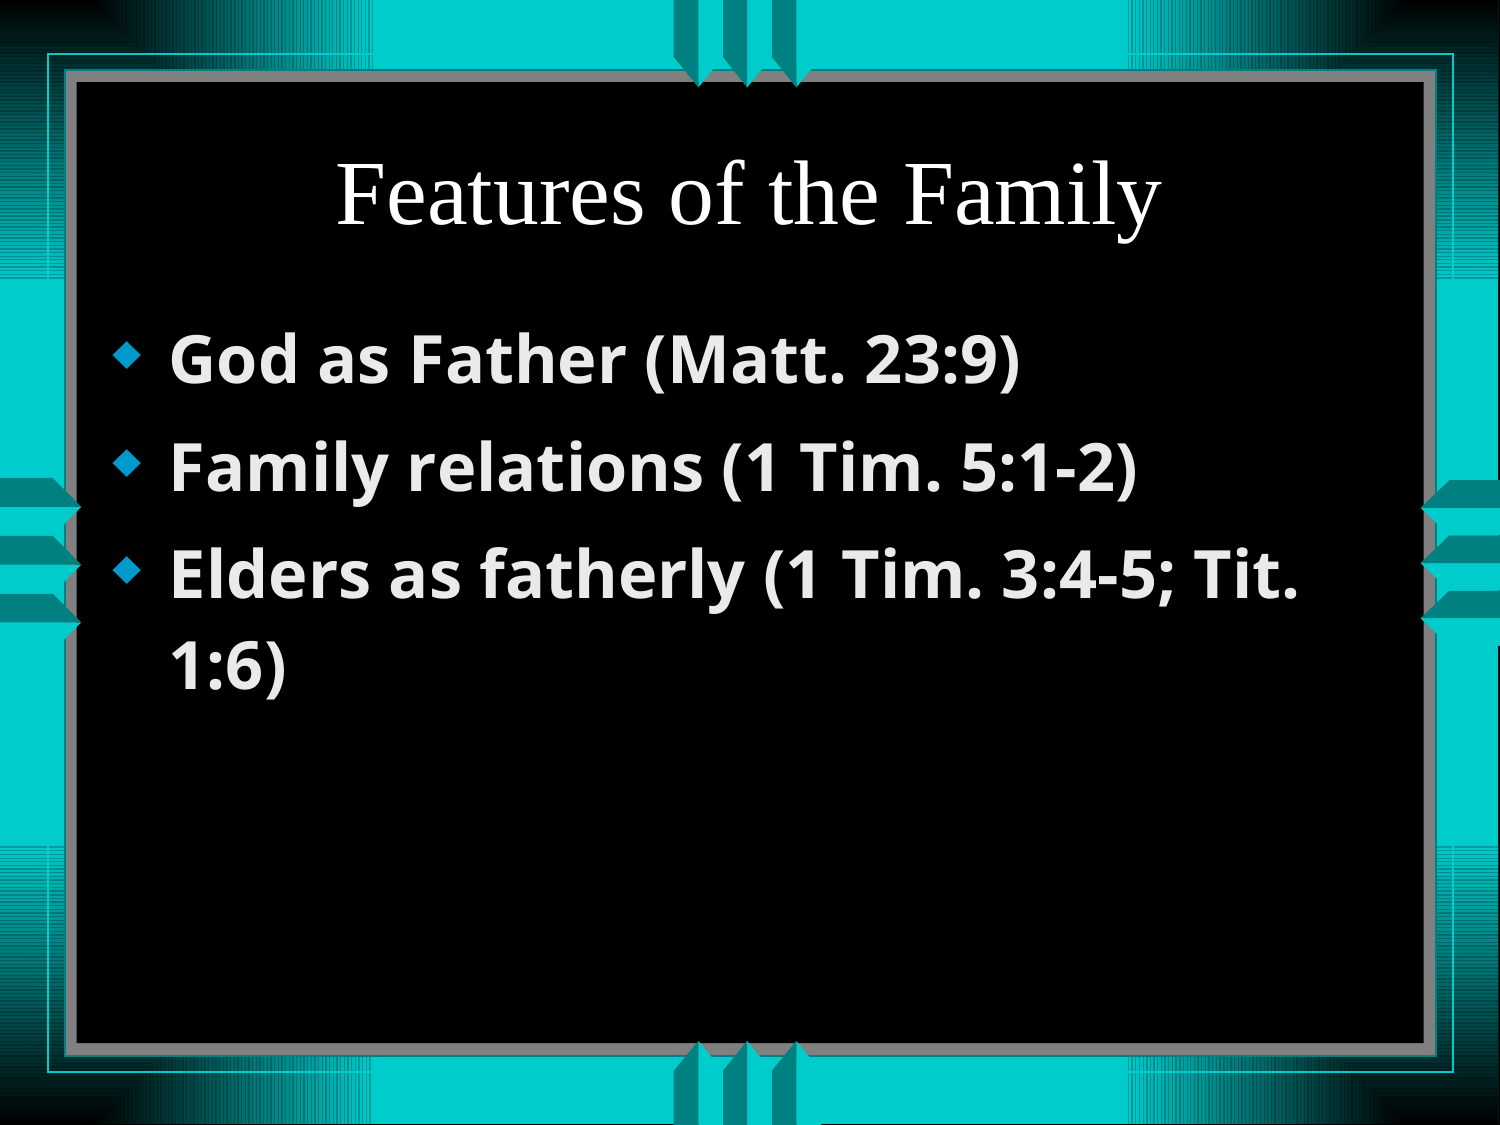

# Features of the Family
God as Father (Matt. 23:9)
Family relations (1 Tim. 5:1-2)
Elders as fatherly (1 Tim. 3:4-5; Tit. 1:6)